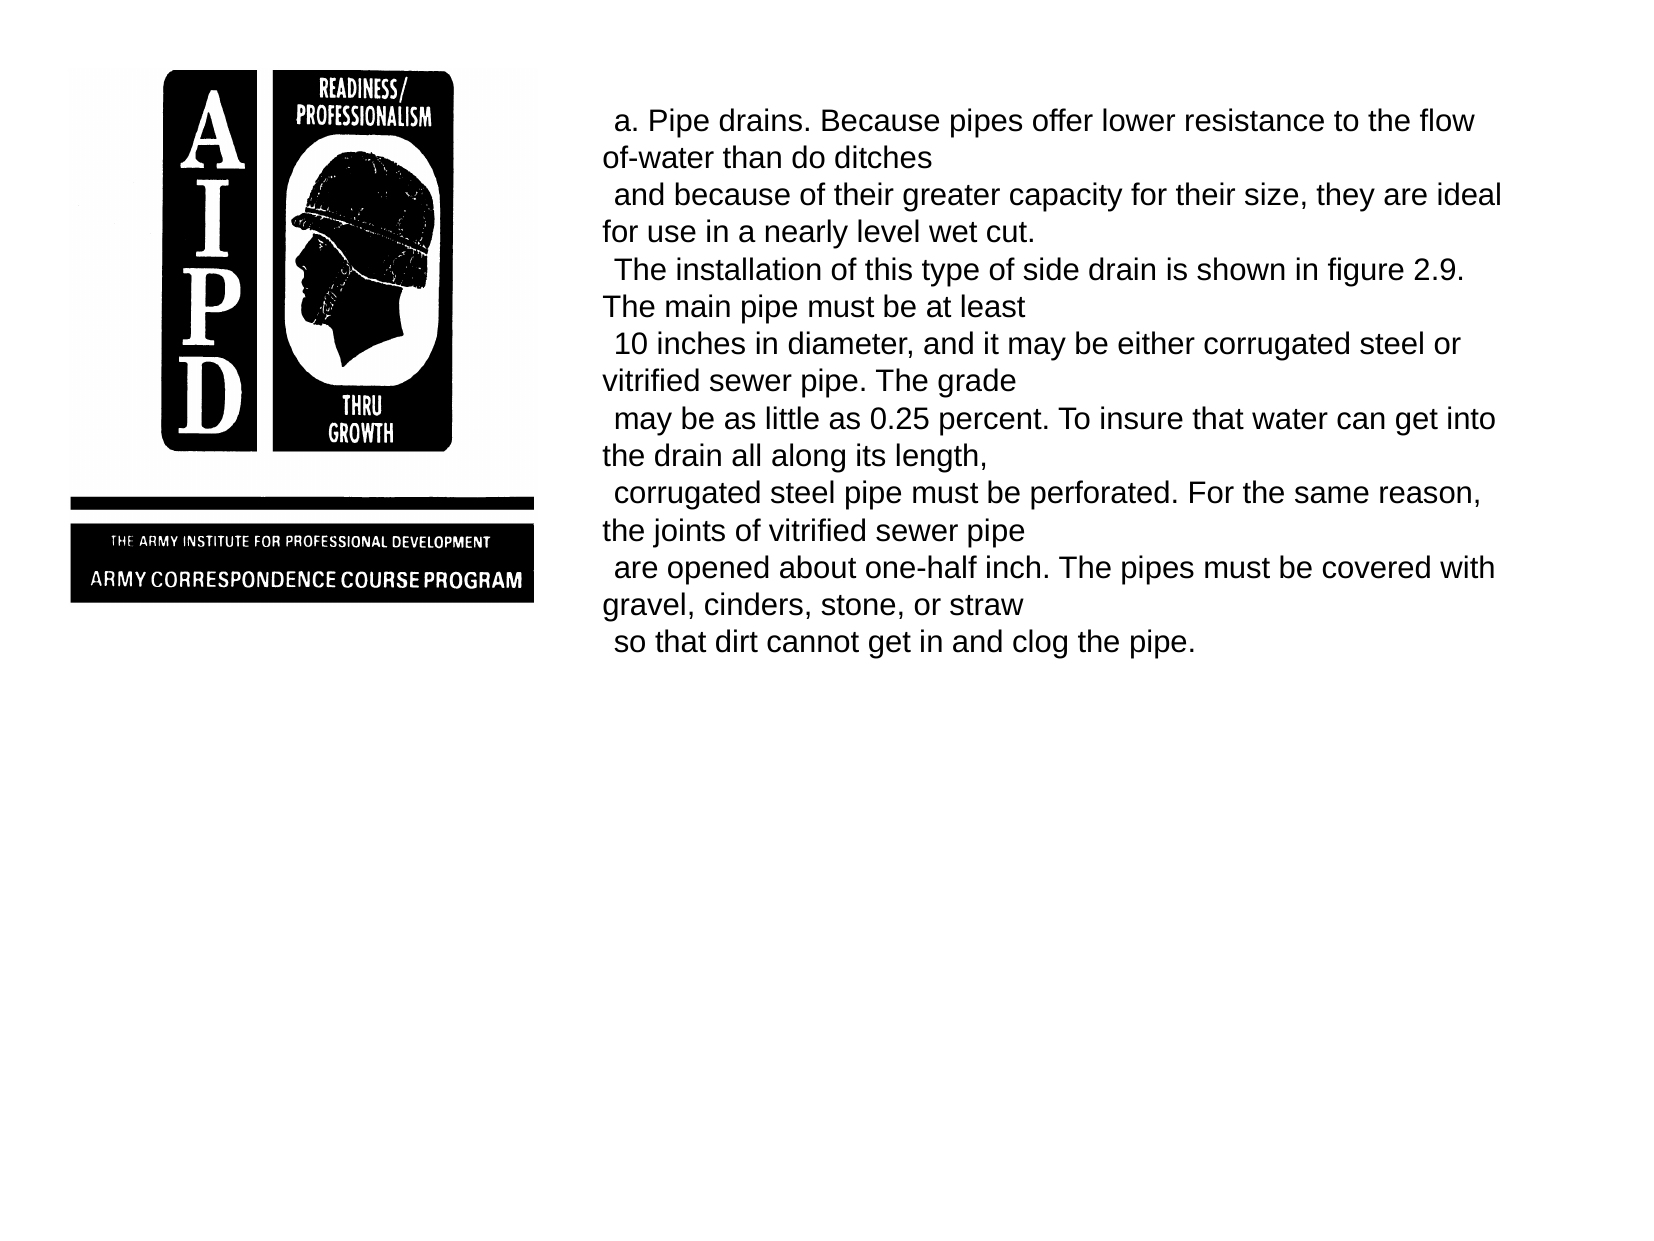

a. Pipe drains. Because pipes offer lower resistance to the flow of-water than do ditches
and because of their greater capacity for their size, they are ideal for use in a nearly level wet cut.
The installation of this type of side drain is shown in figure 2.9. The main pipe must be at least
10 inches in diameter, and it may be either corrugated steel or vitrified sewer pipe. The grade
may be as little as 0.25 percent. To insure that water can get into the drain all along its length,
corrugated steel pipe must be perforated. For the same reason, the joints of vitrified sewer pipe
are opened about one-half inch. The pipes must be covered with gravel, cinders, stone, or straw
so that dirt cannot get in and clog the pipe.